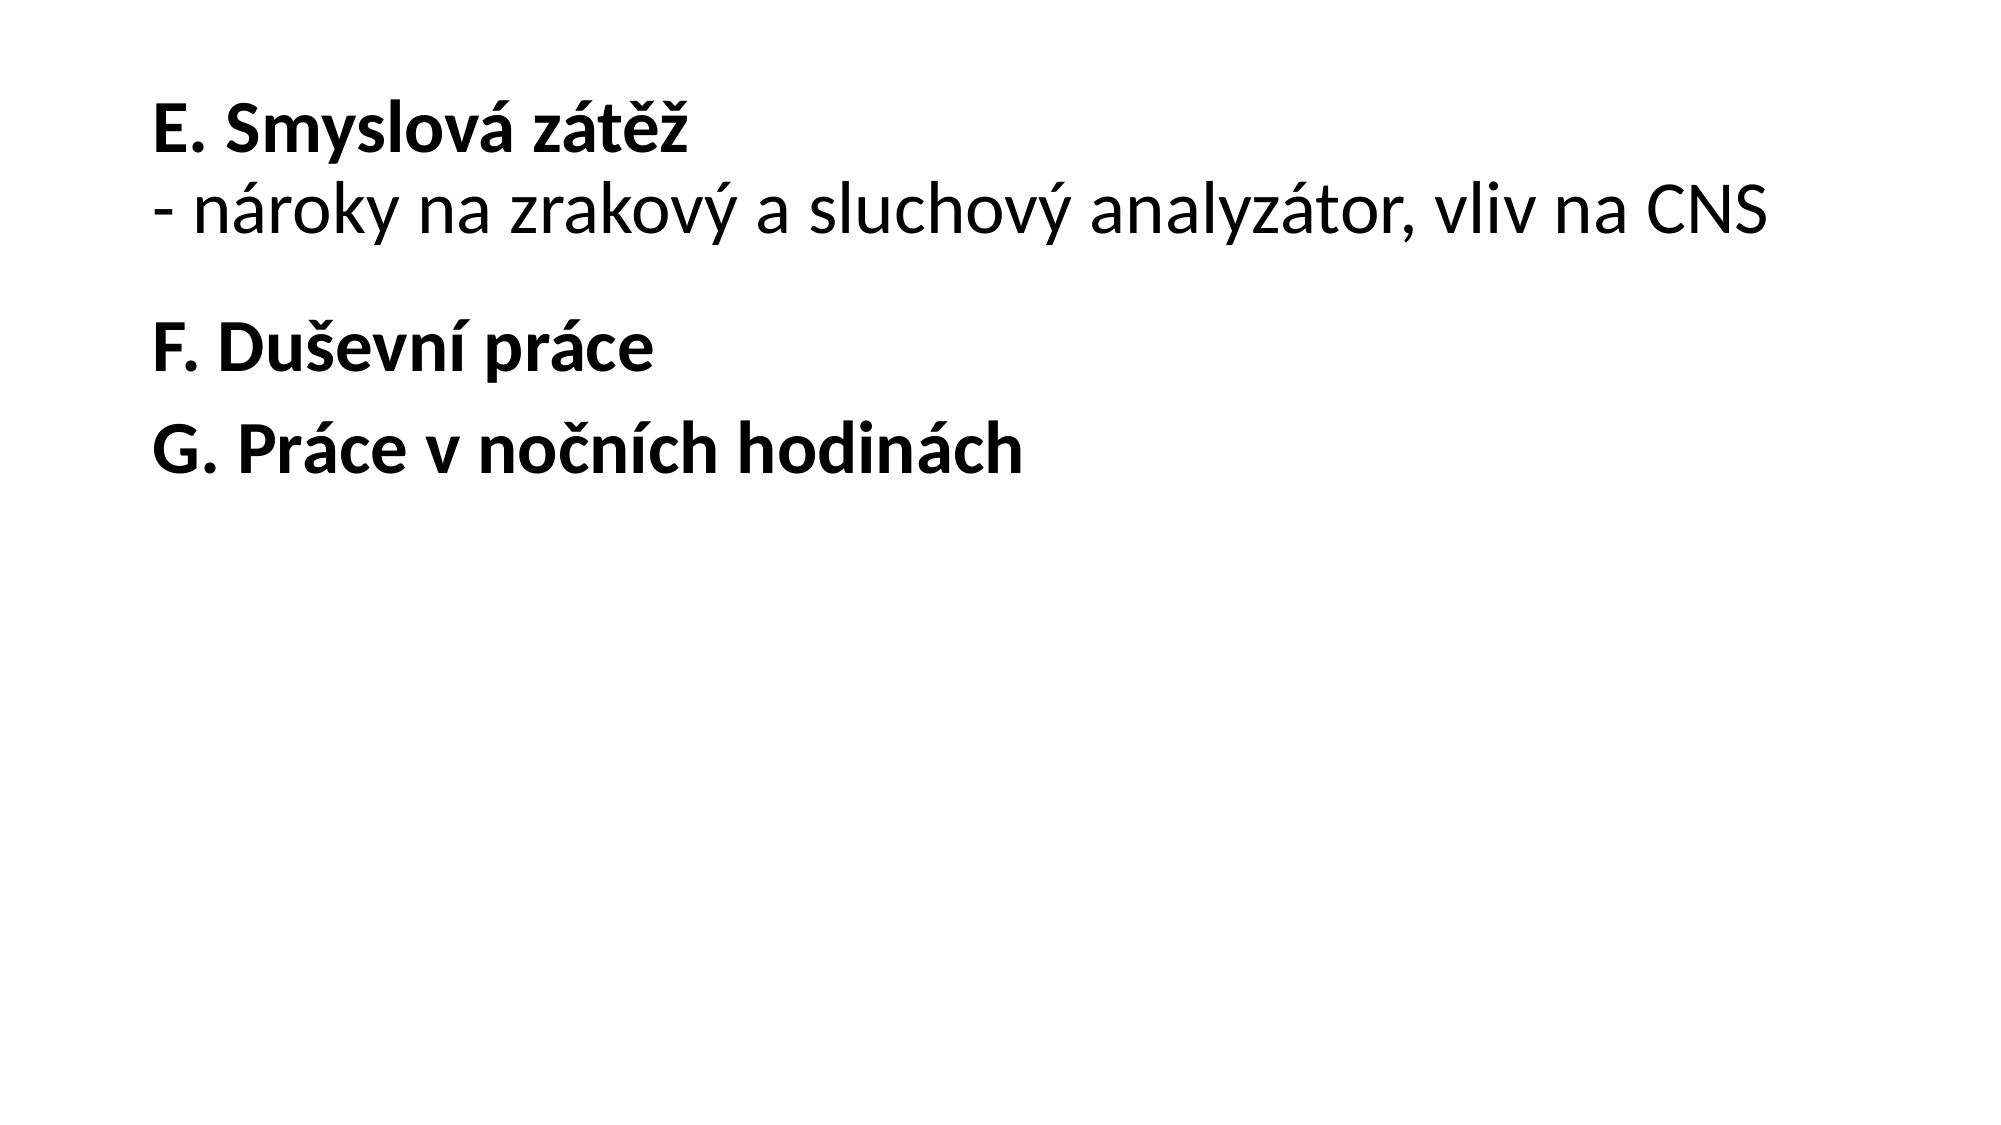

# E. Smyslová zátěž - nároky na zrakový a sluchový analyzátor, vliv na CNS
F. Duševní práce
G. Práce v nočních hodinách